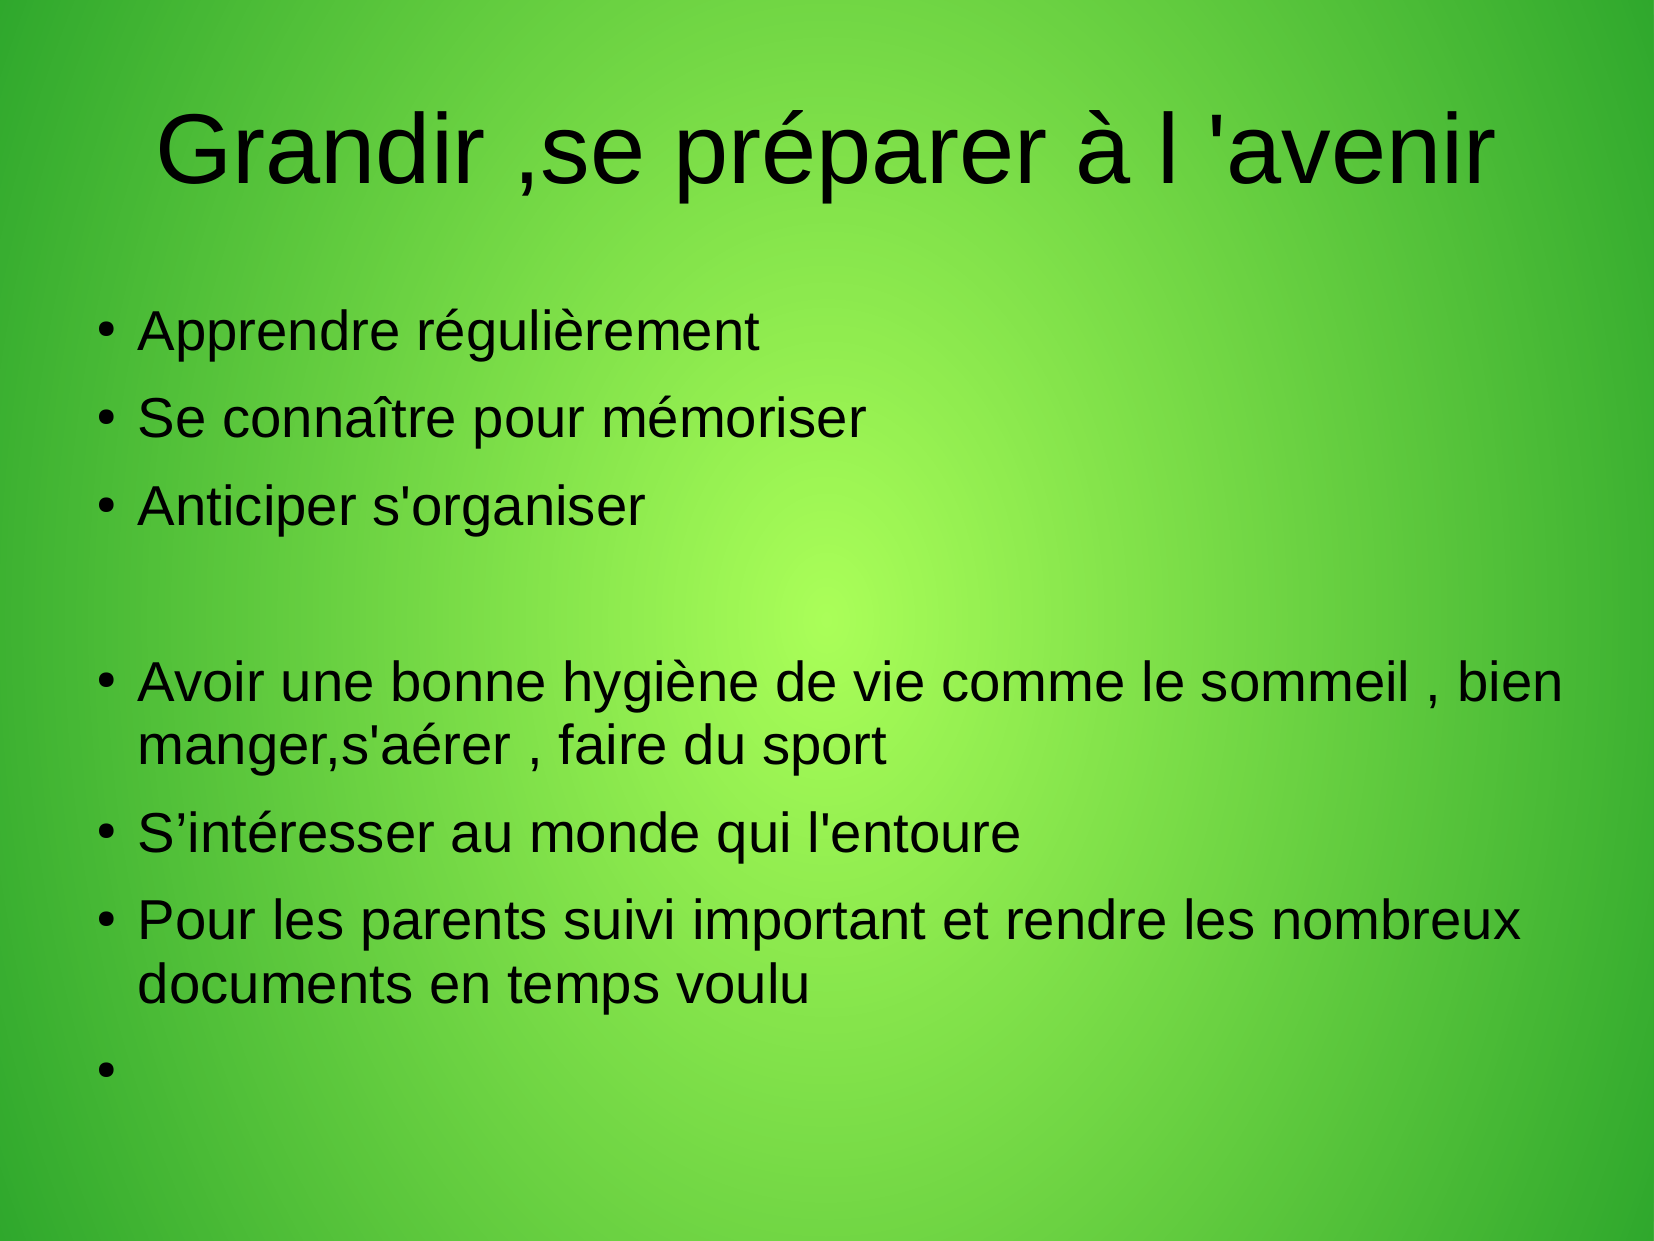

# Grandir ,se préparer à l 'avenir
Apprendre régulièrement
Se connaître pour mémoriser
Anticiper s'organiser
Avoir une bonne hygiène de vie comme le sommeil , bien manger,s'aérer , faire du sport
S’intéresser au monde qui l'entoure
Pour les parents suivi important et rendre les nombreux documents en temps voulu